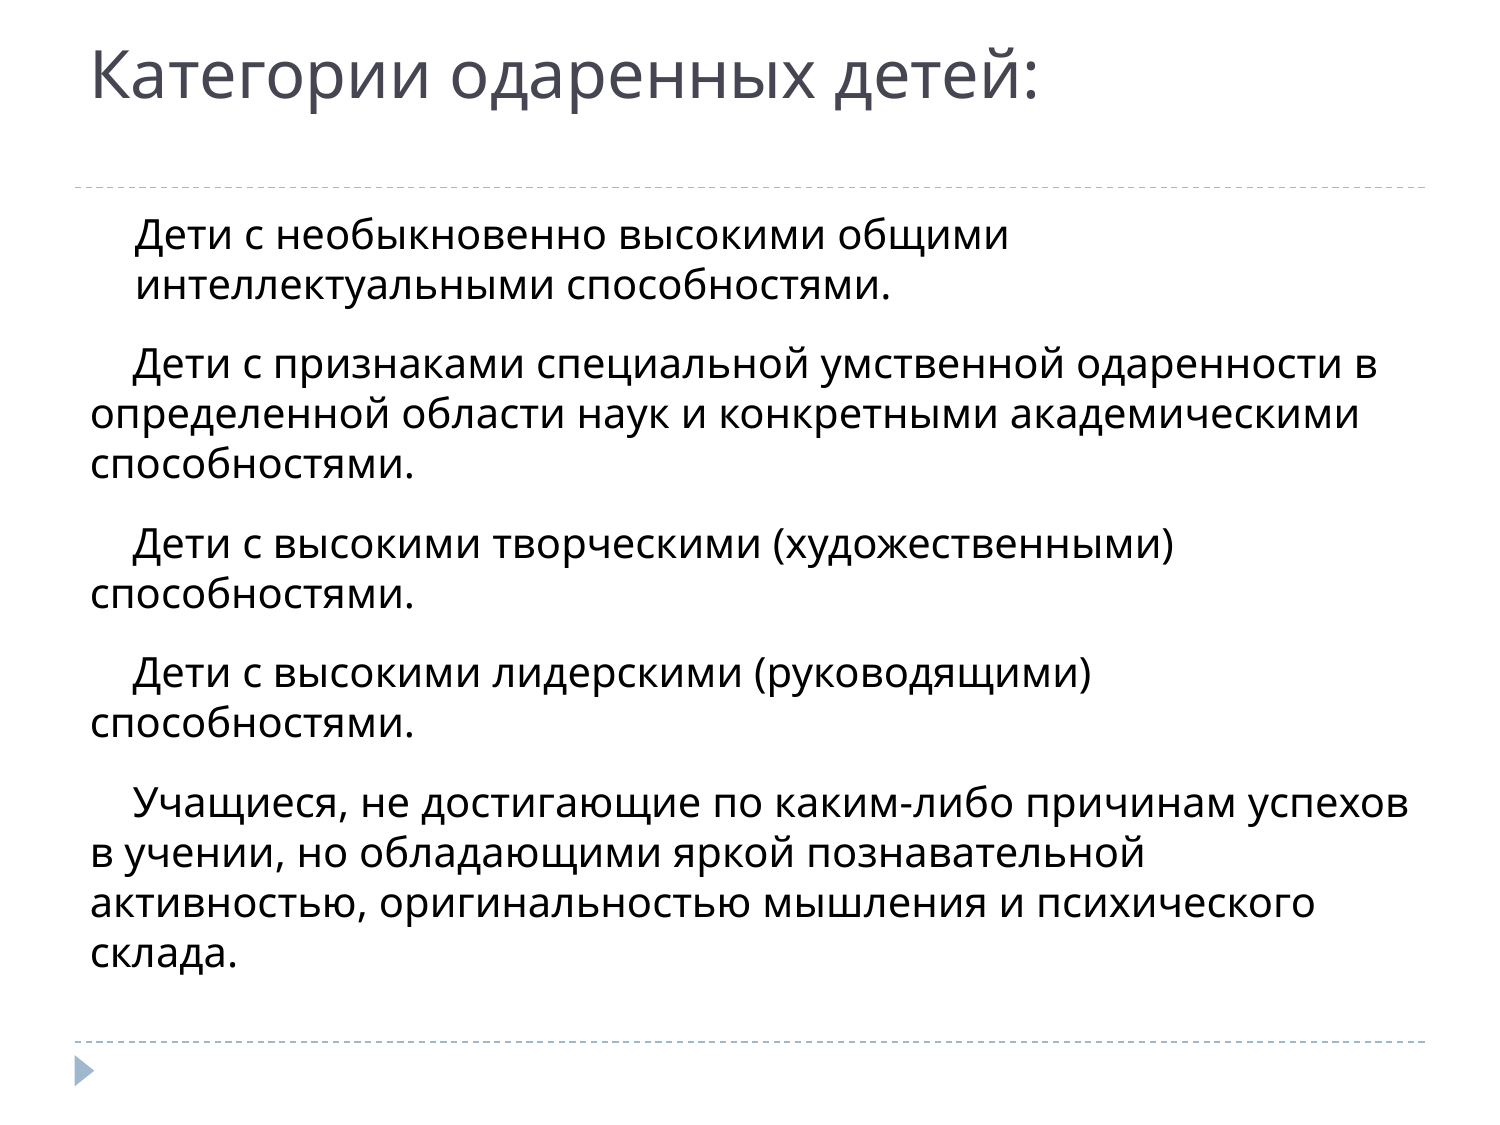

# Категории одаренных детей:
Дети с необыкновенно высокими общими интеллектуальными способностями.
 Дети с признаками специальной умственной одаренности в определенной области наук и конкретными академическими способностями.
 Дети с высокими творческими (художественными) способностями.
 Дети с высокими лидерскими (руководящими) способностями.
 Учащиеся, не достигающие по каким-либо причинам успехов в учении, но обладающими яркой познавательной активностью, оригинальностью мышления и психического склада.